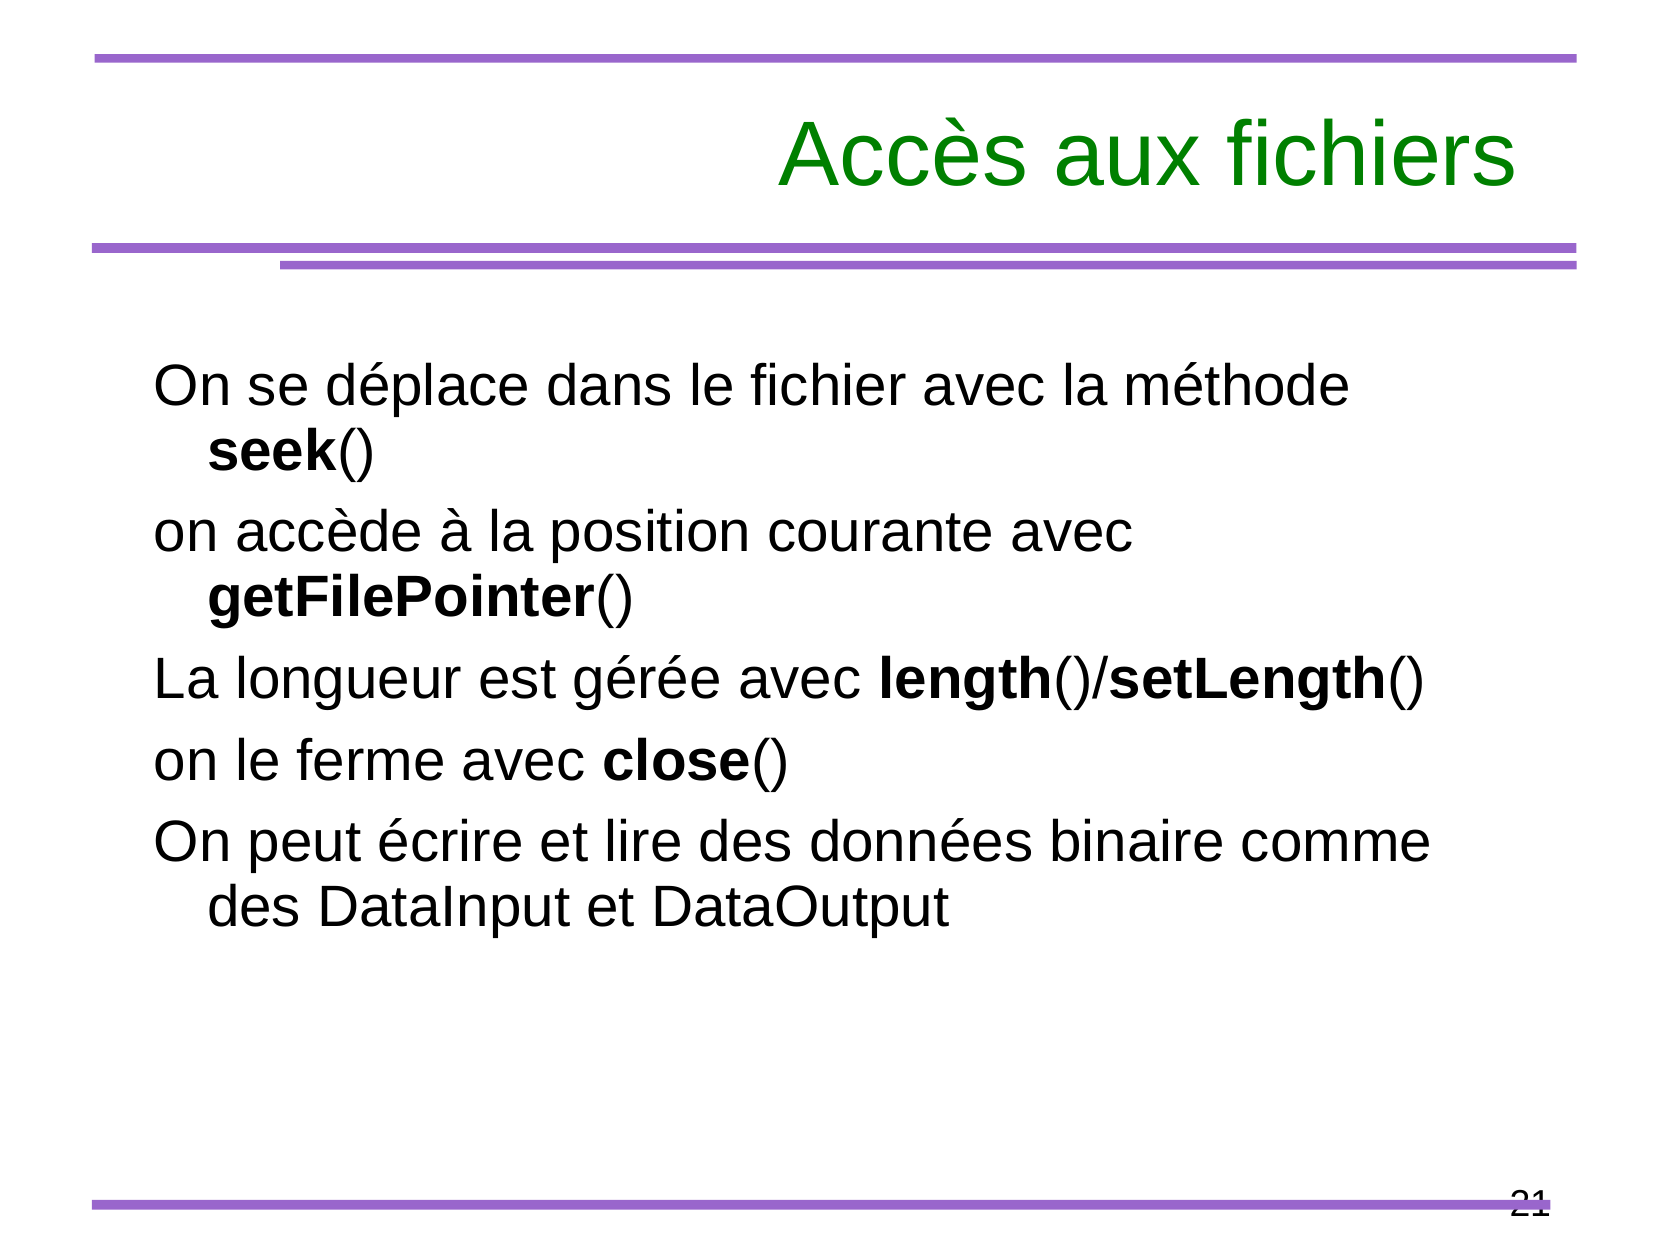

# Accès aux fichiers
On se déplace dans le fichier avec la méthode seek()
on accède à la position courante avec getFilePointer()
La longueur est gérée avec length()/setLength()
on le ferme avec close()
On peut écrire et lire des données binaire comme des DataInput et DataOutput